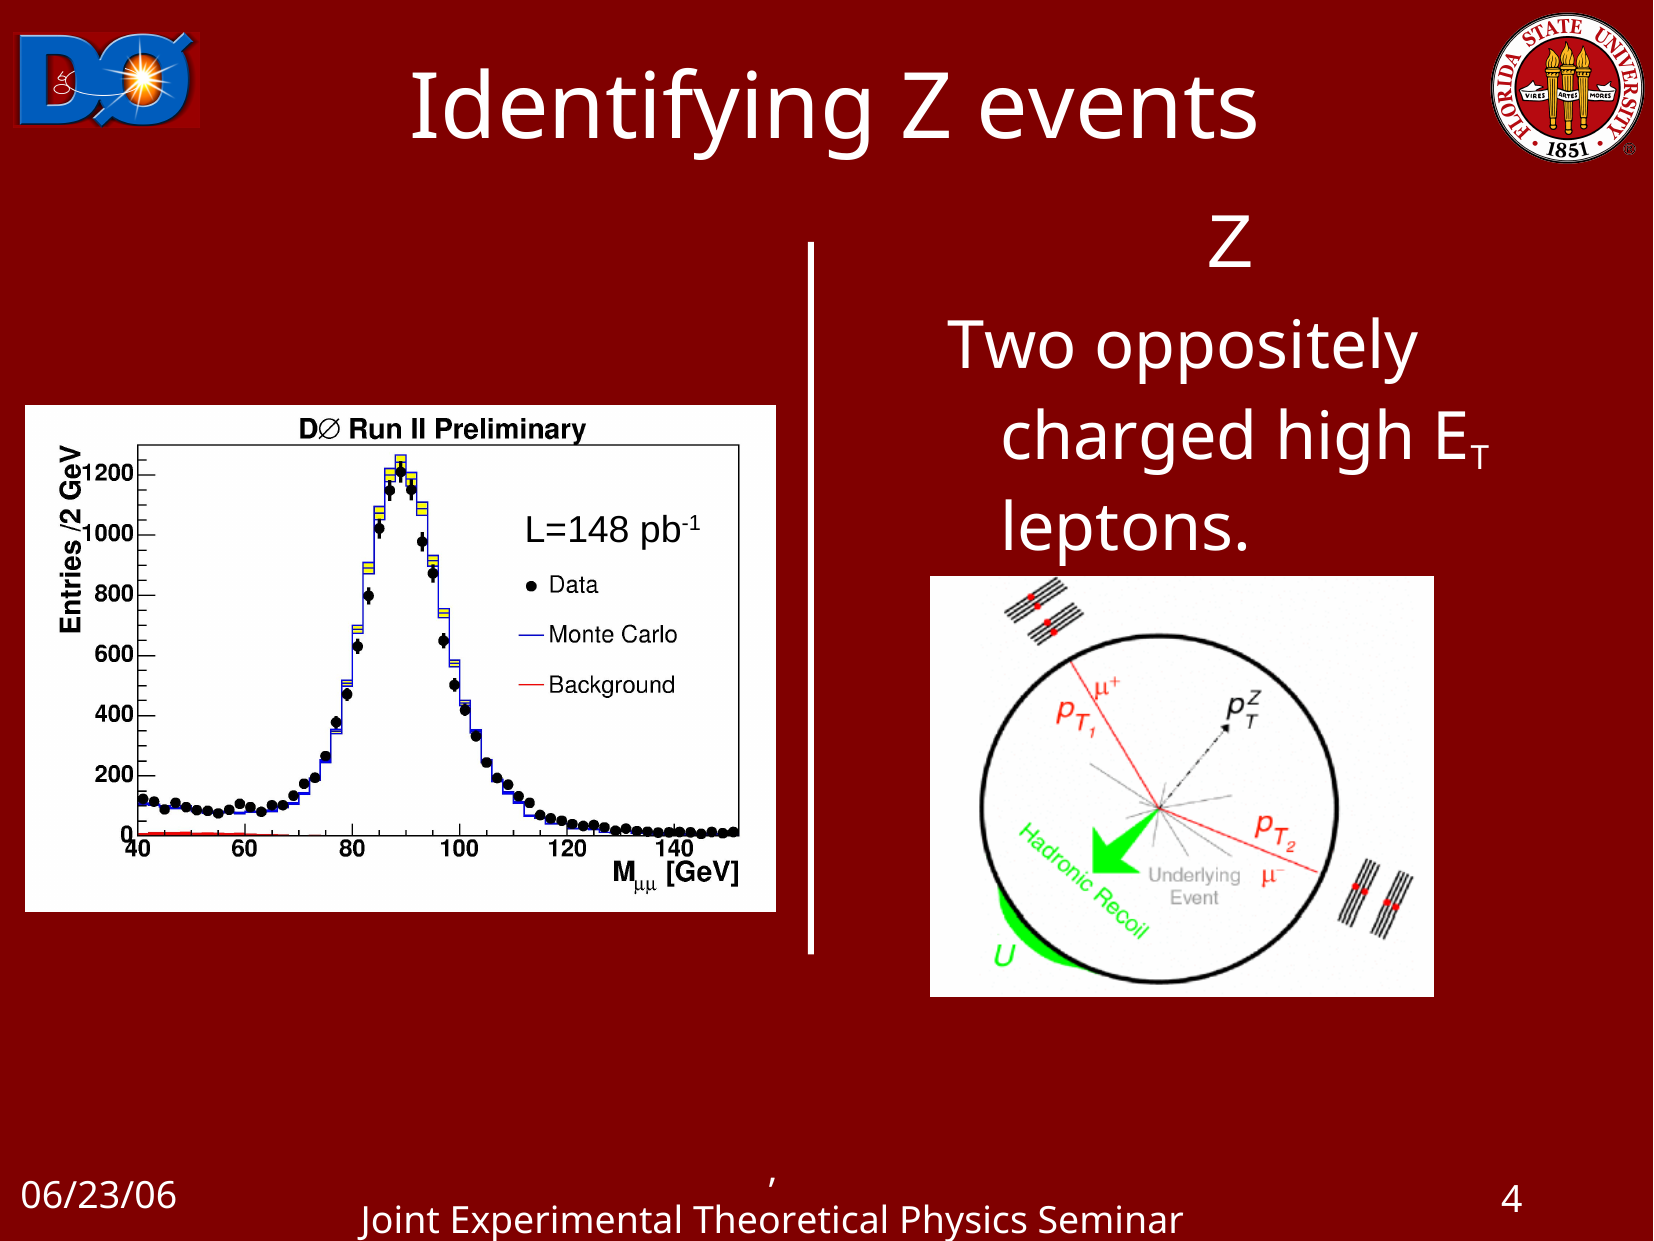

# Identifying Z events
Z
Two oppositely charged high ET leptons.
L=148 pb-1